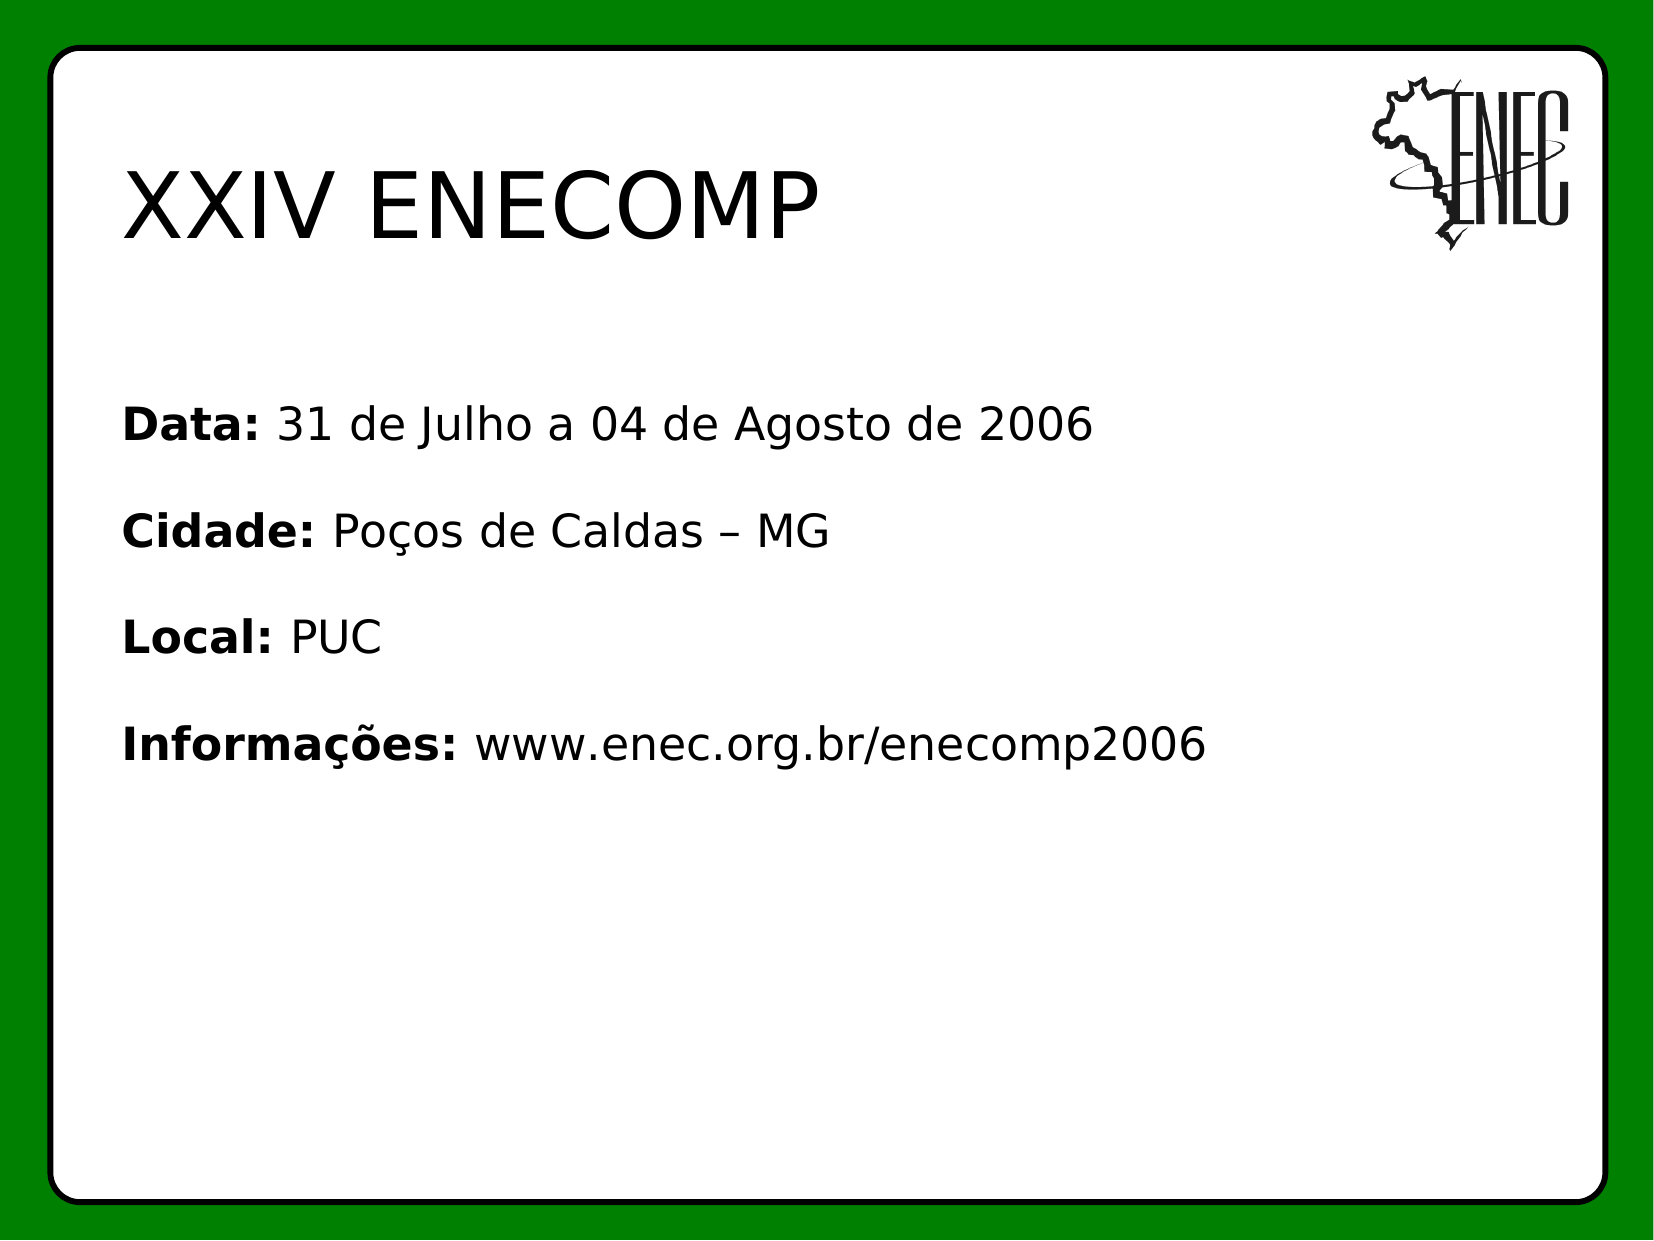

# XXIV ENECOMP
Data: 31 de Julho a 04 de Agosto de 2006
Cidade: Poços de Caldas – MG
Local: PUC
Informações: www.enec.org.br/enecomp2006